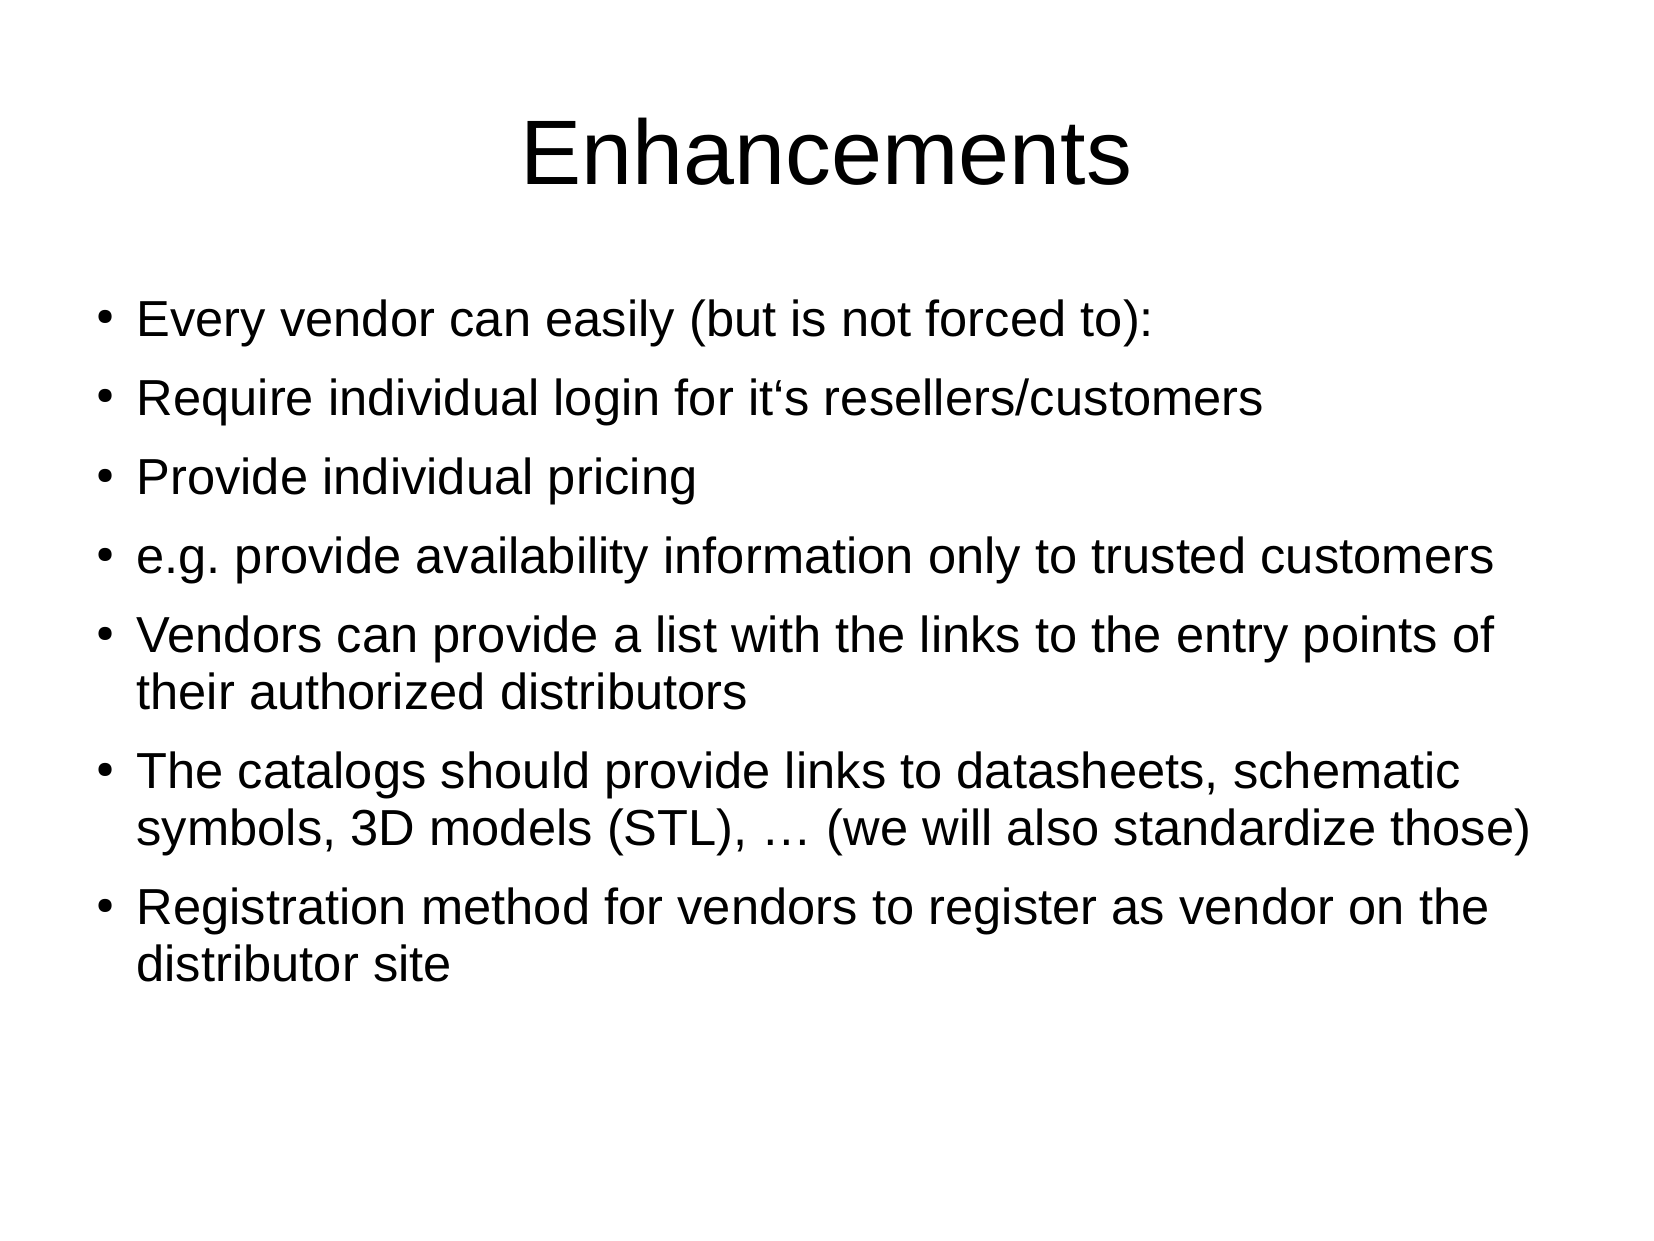

# Enhancements
Every vendor can easily (but is not forced to):
Require individual login for it‘s resellers/customers
Provide individual pricing
e.g. provide availability information only to trusted customers
Vendors can provide a list with the links to the entry points of their authorized distributors
The catalogs should provide links to datasheets, schematic symbols, 3D models (STL), … (we will also standardize those)
Registration method for vendors to register as vendor on the distributor site